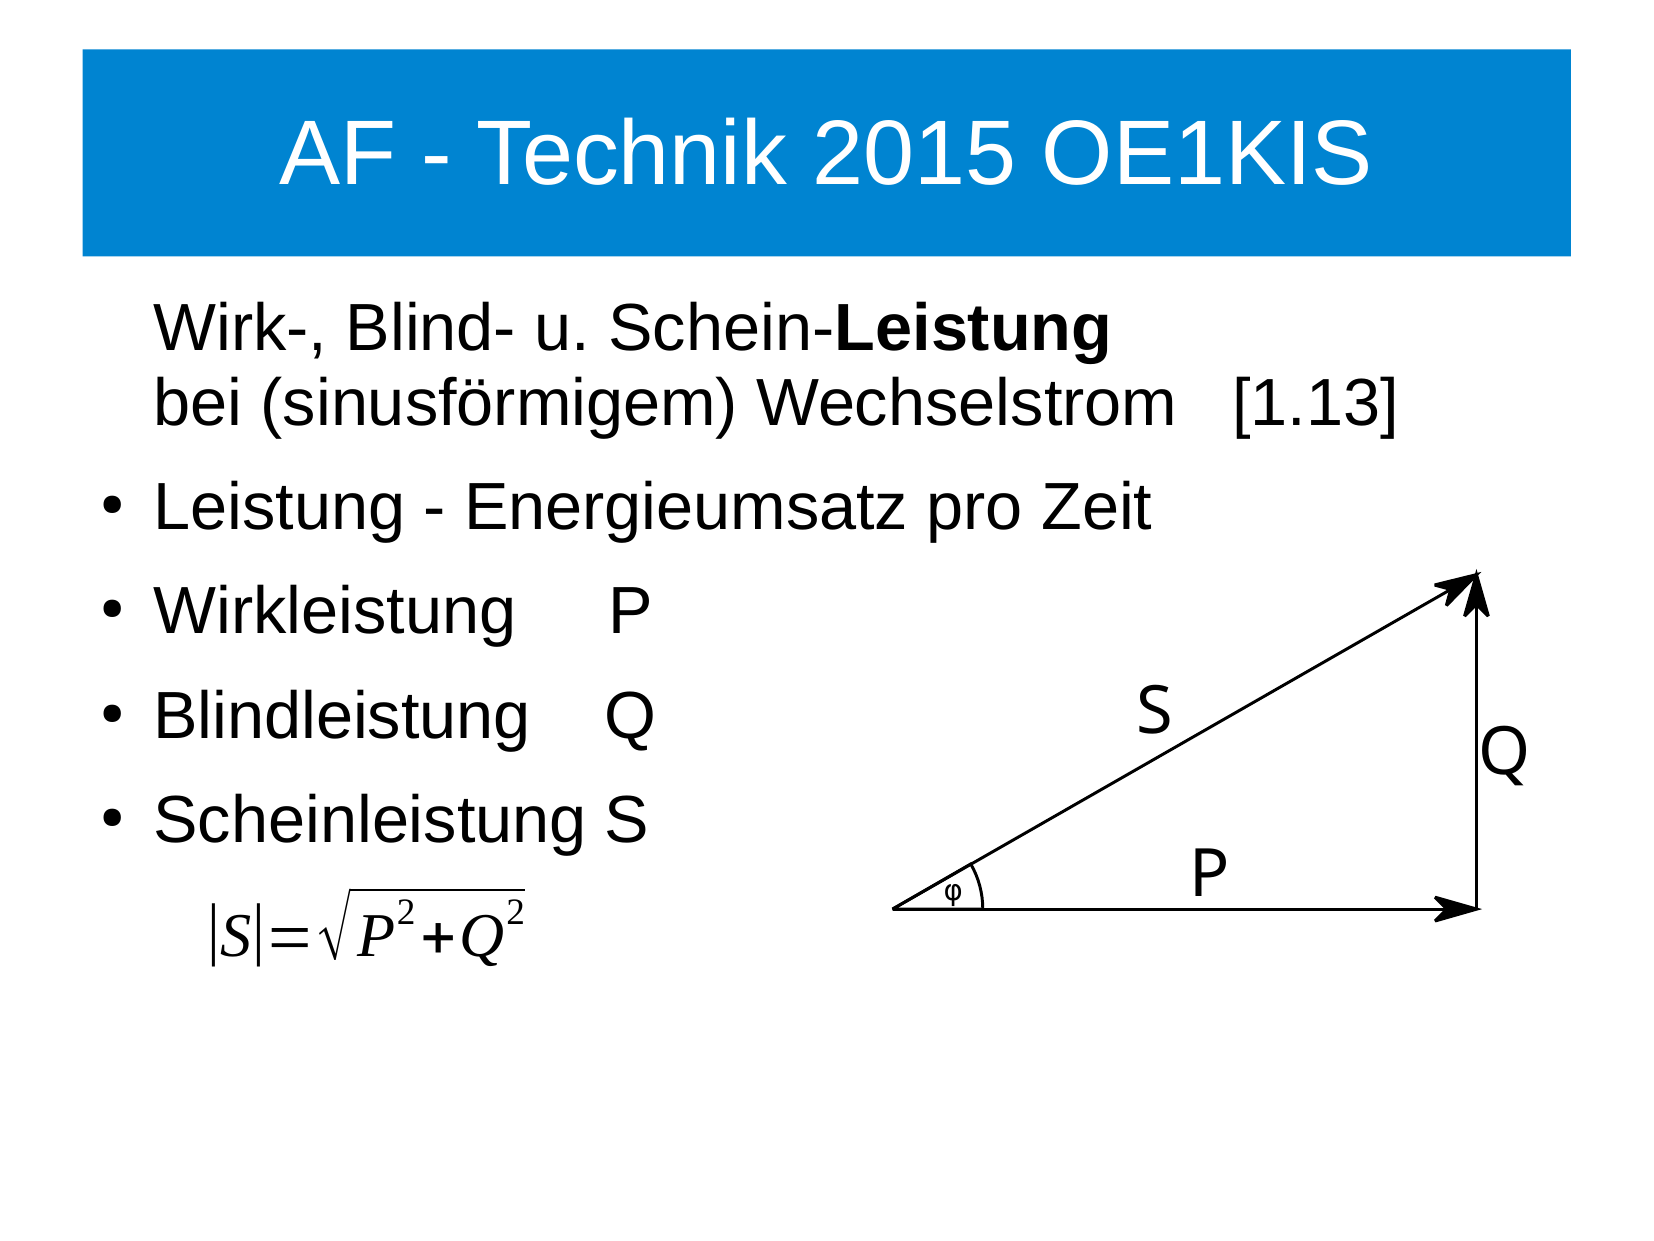

#
AF - Technik 2015 OE1KIS
Wirk-, Blind- u. Schein-Leistung
bei (sinusförmigem) Wechselstrom [1.13]
Leistung - Energieumsatz pro Zeit
Wirkleistung P
Blindleistung Q
Scheinleistung S